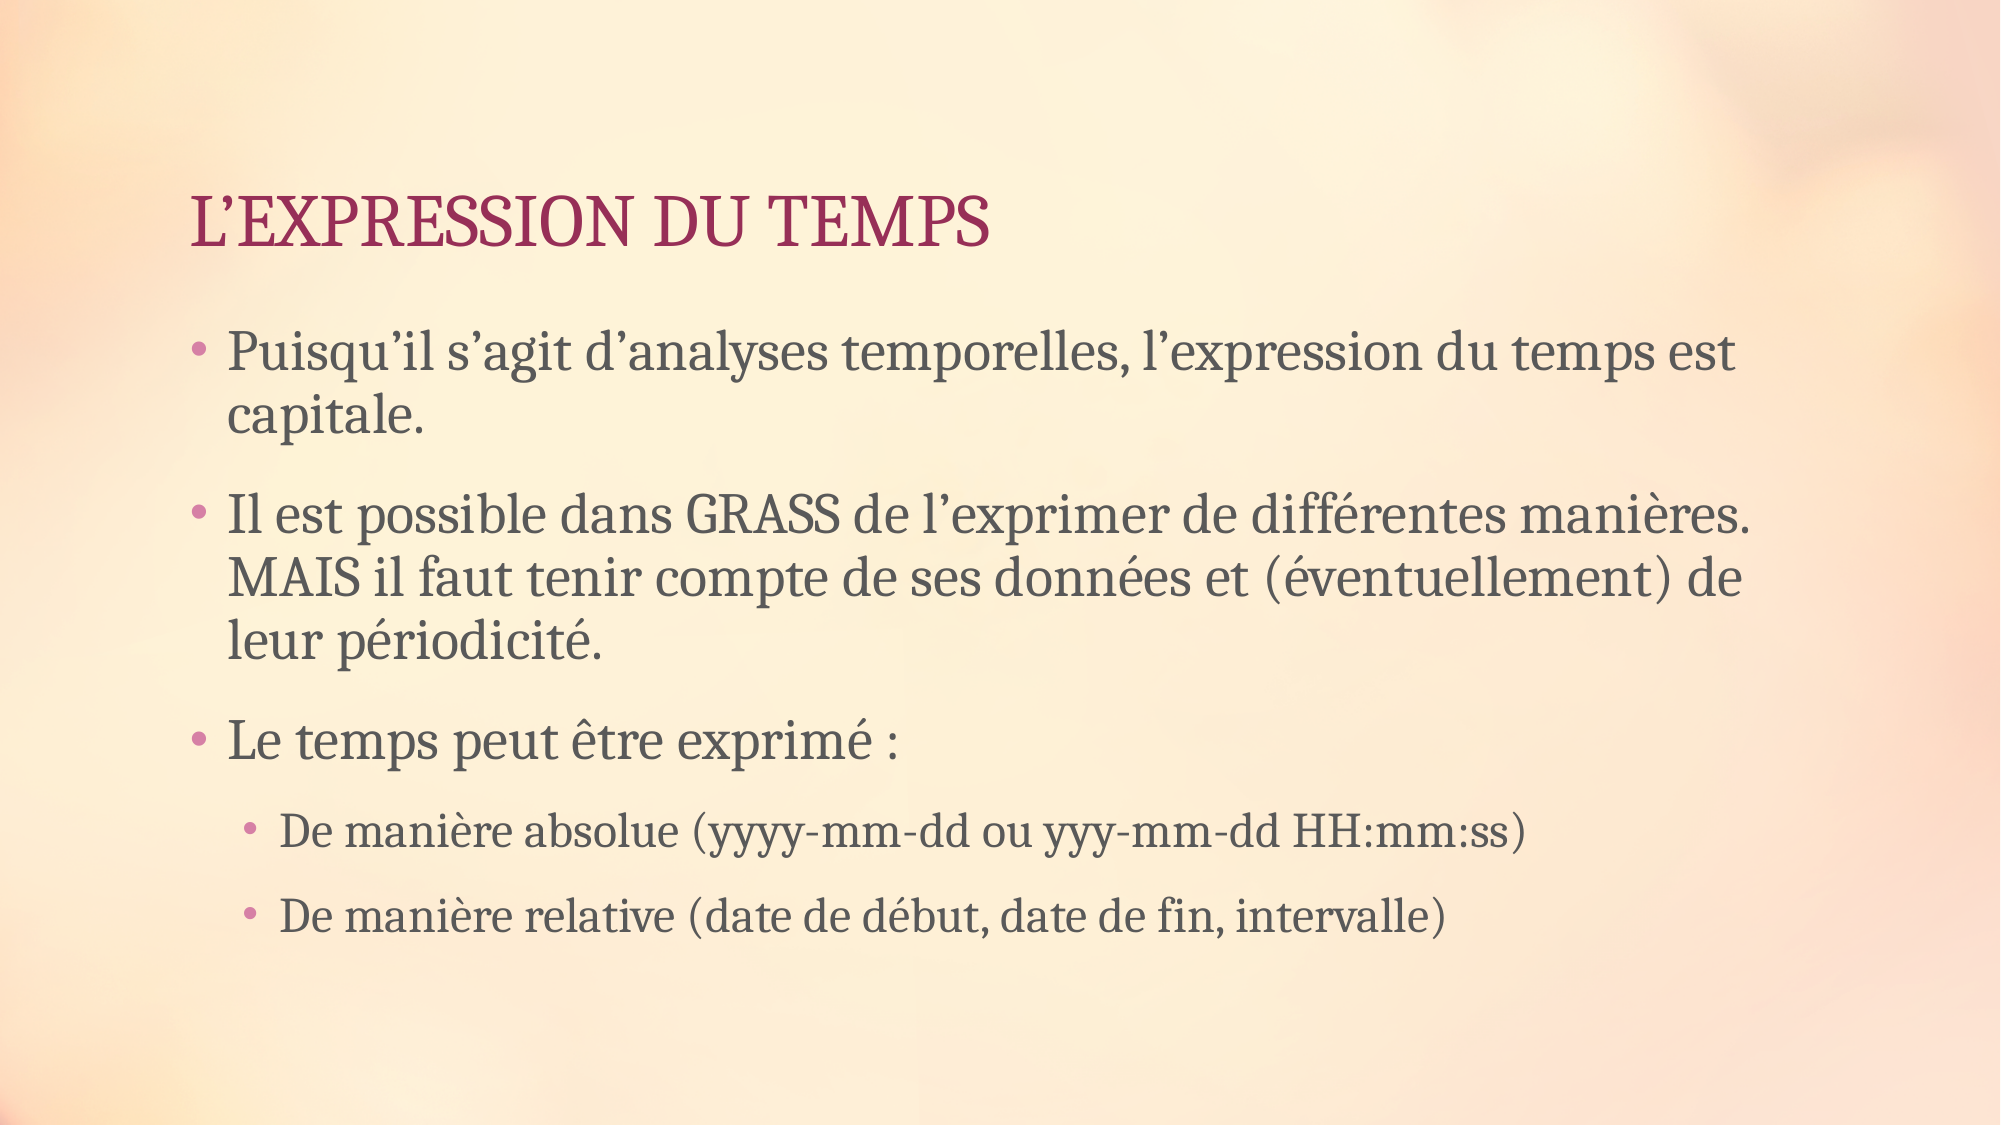

# L’EXPRESSION DU TEMPS
Puisqu’il s’agit d’analyses temporelles, l’expression du temps est capitale.
Il est possible dans GRASS de l’exprimer de différentes manières. MAIS il faut tenir compte de ses données et (éventuellement) de leur périodicité.
Le temps peut être exprimé :
De manière absolue (yyyy-mm-dd ou yyy-mm-dd HH:mm:ss)
De manière relative (date de début, date de fin, intervalle)